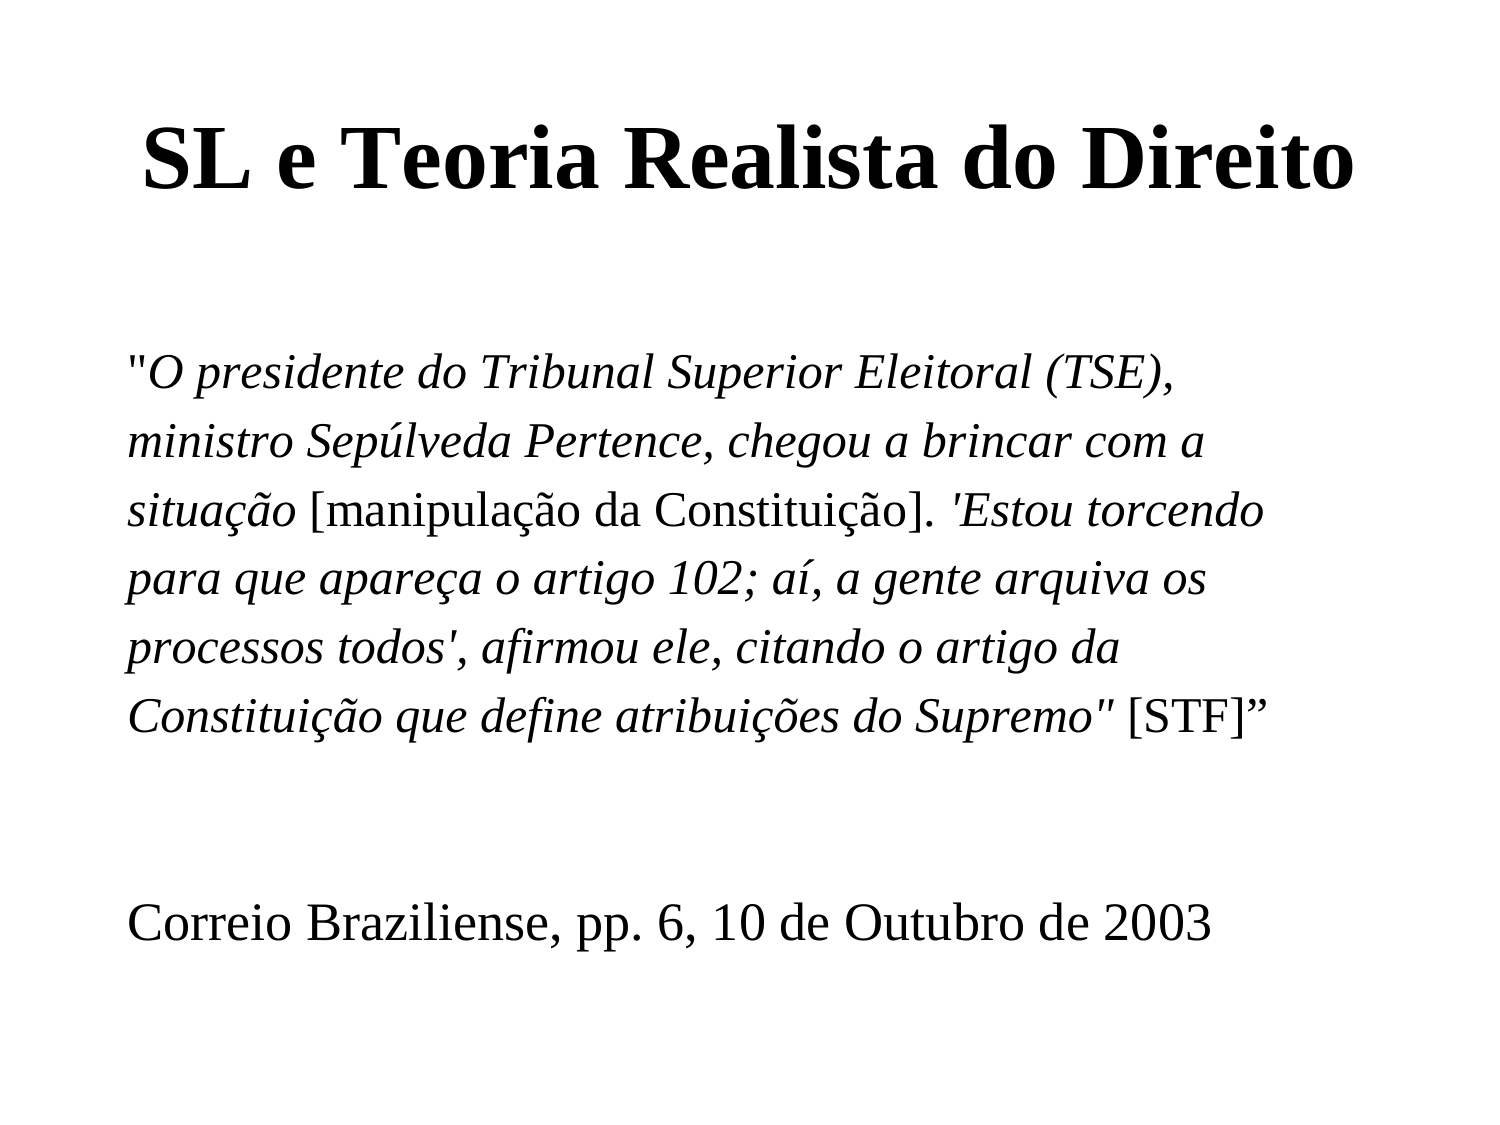

# SL e Teoria Realista do Direito
"O presidente do Tribunal Superior Eleitoral (TSE), ministro Sepúlveda Pertence, chegou a brincar com a situação [manipulação da Constituição]. 'Estou torcendo para que apareça o artigo 102; aí, a gente arquiva os processos todos', afirmou ele, citando o artigo da Constituição que define atribuições do Supremo" [STF]”
Correio Braziliense, pp. 6, 10 de Outubro de 2003